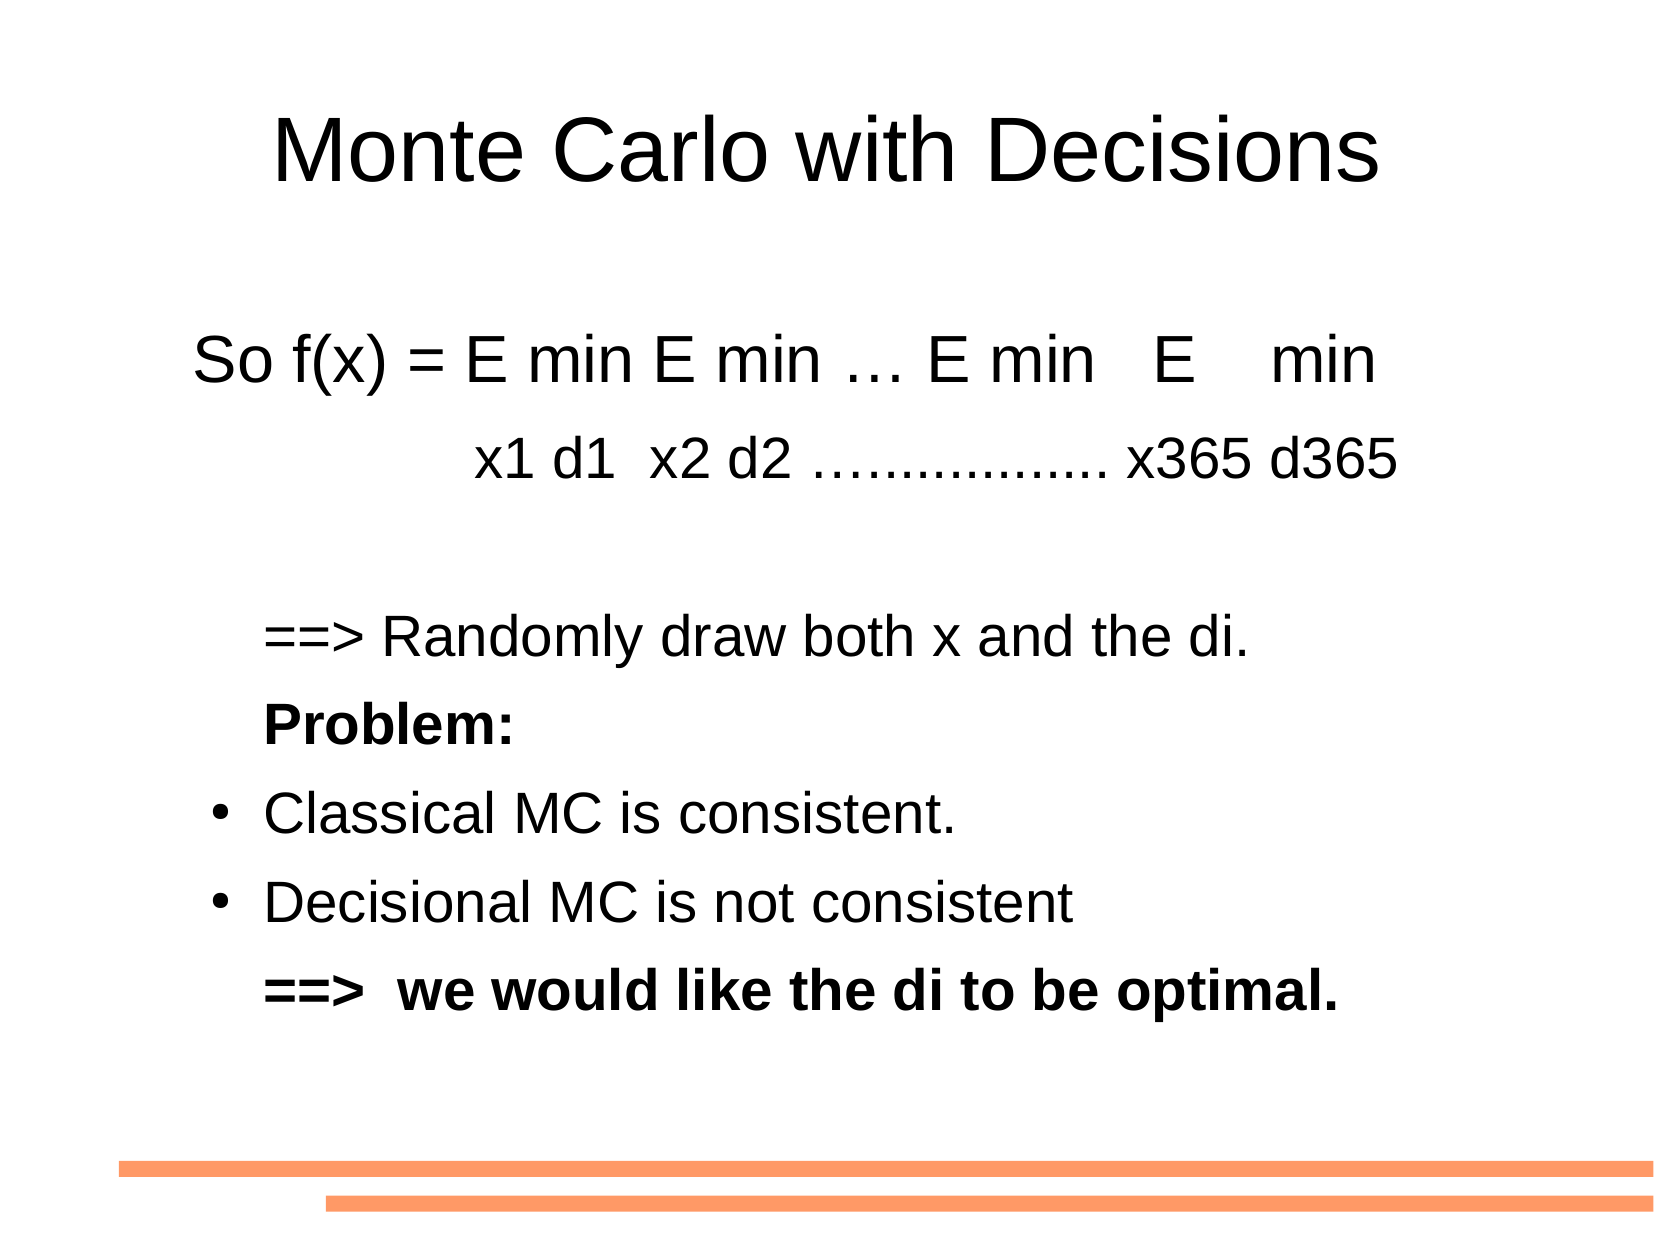

# Monte Carlo with Decisions
So f(x) = E min E min … E min E min
 x1 d1 x2 d2 …............... x365 d365
==> Randomly draw both x and the di.
Problem:
Classical MC is consistent.
Decisional MC is not consistent
==> we would like the di to be optimal.